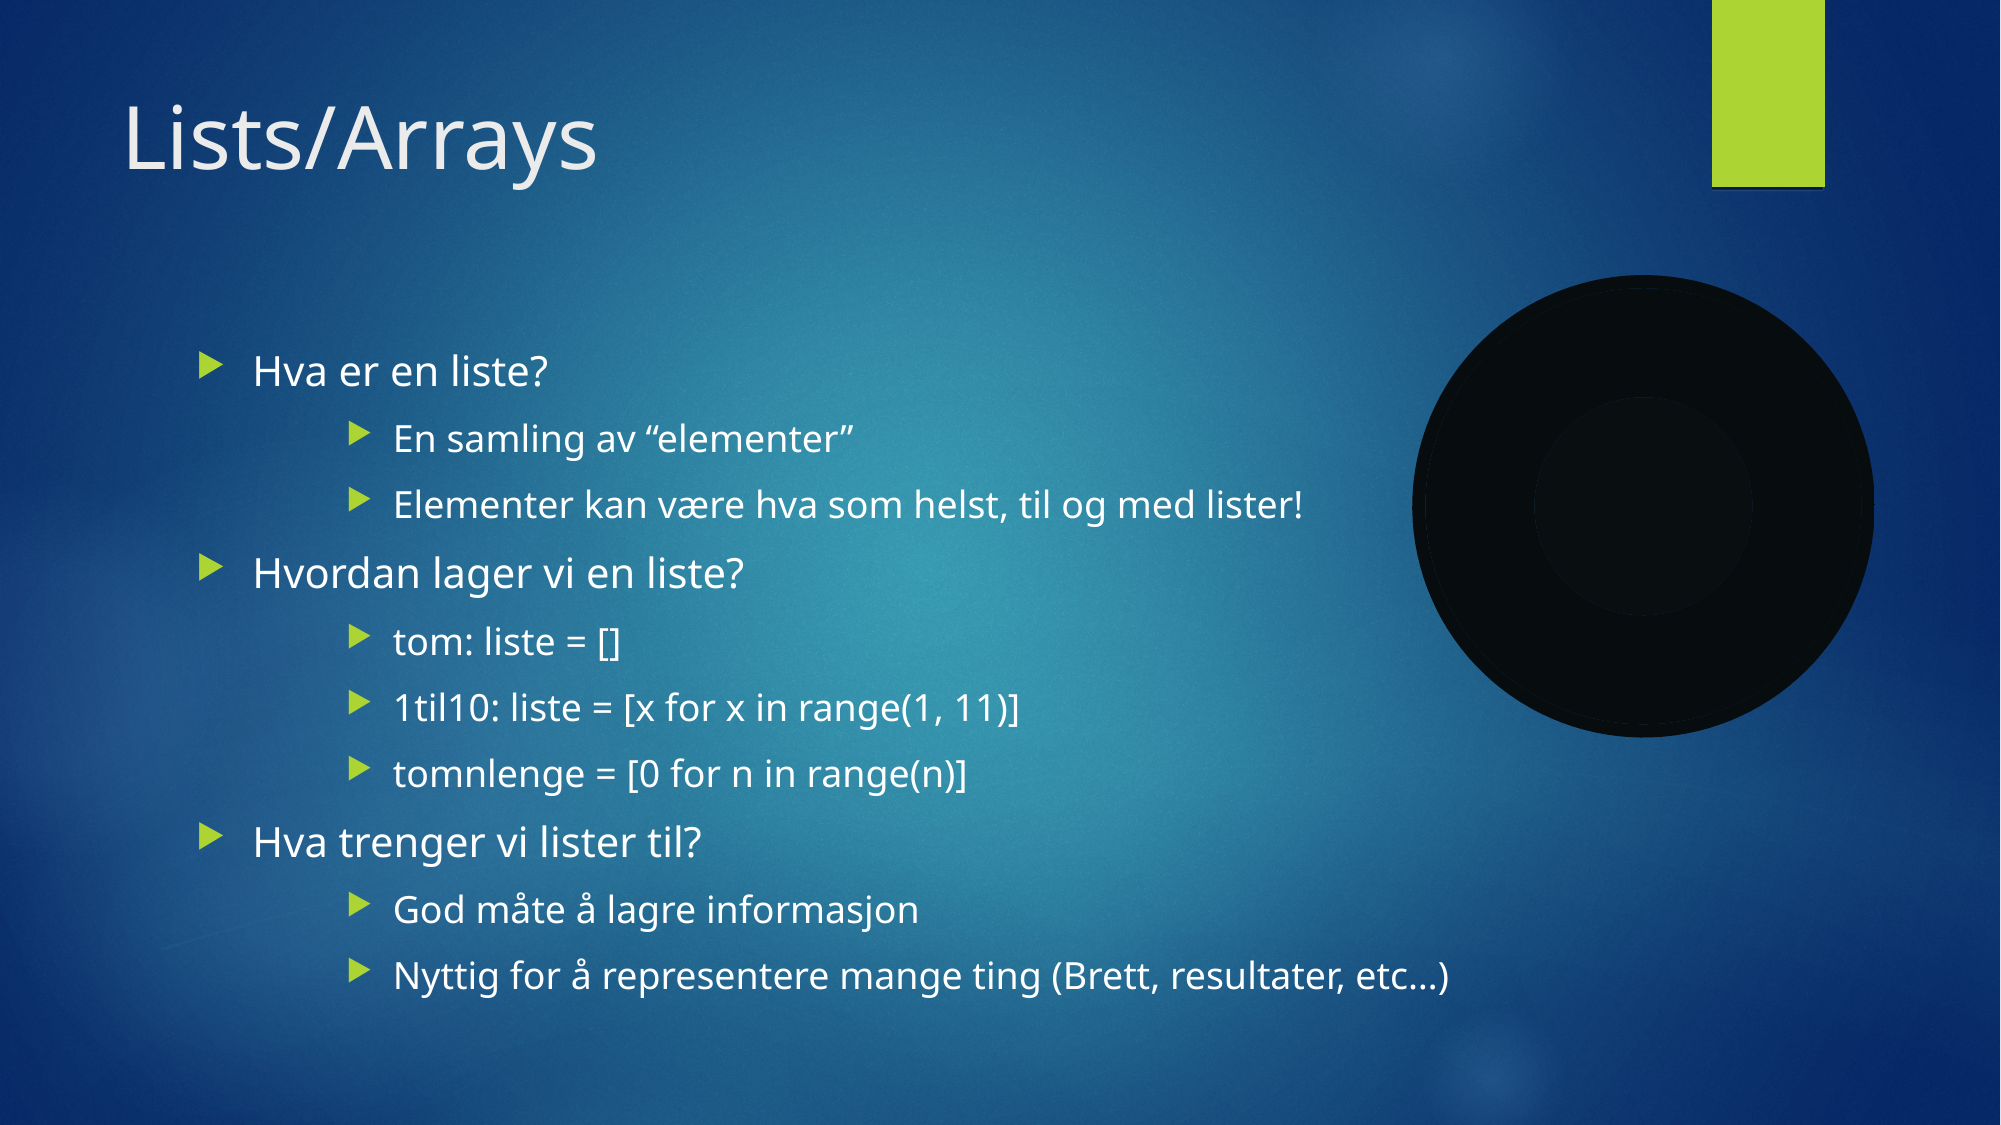

# Lists/Arrays
Hva er en liste?
En samling av “elementer”
Elementer kan være hva som helst, til og med lister!
Hvordan lager vi en liste?
tom: liste = []
1til10: liste = [x for x in range(1, 11)]
tomnlenge = [0 for n in range(n)]
Hva trenger vi lister til?
God måte å lagre informasjon
Nyttig for å representere mange ting (Brett, resultater, etc…)